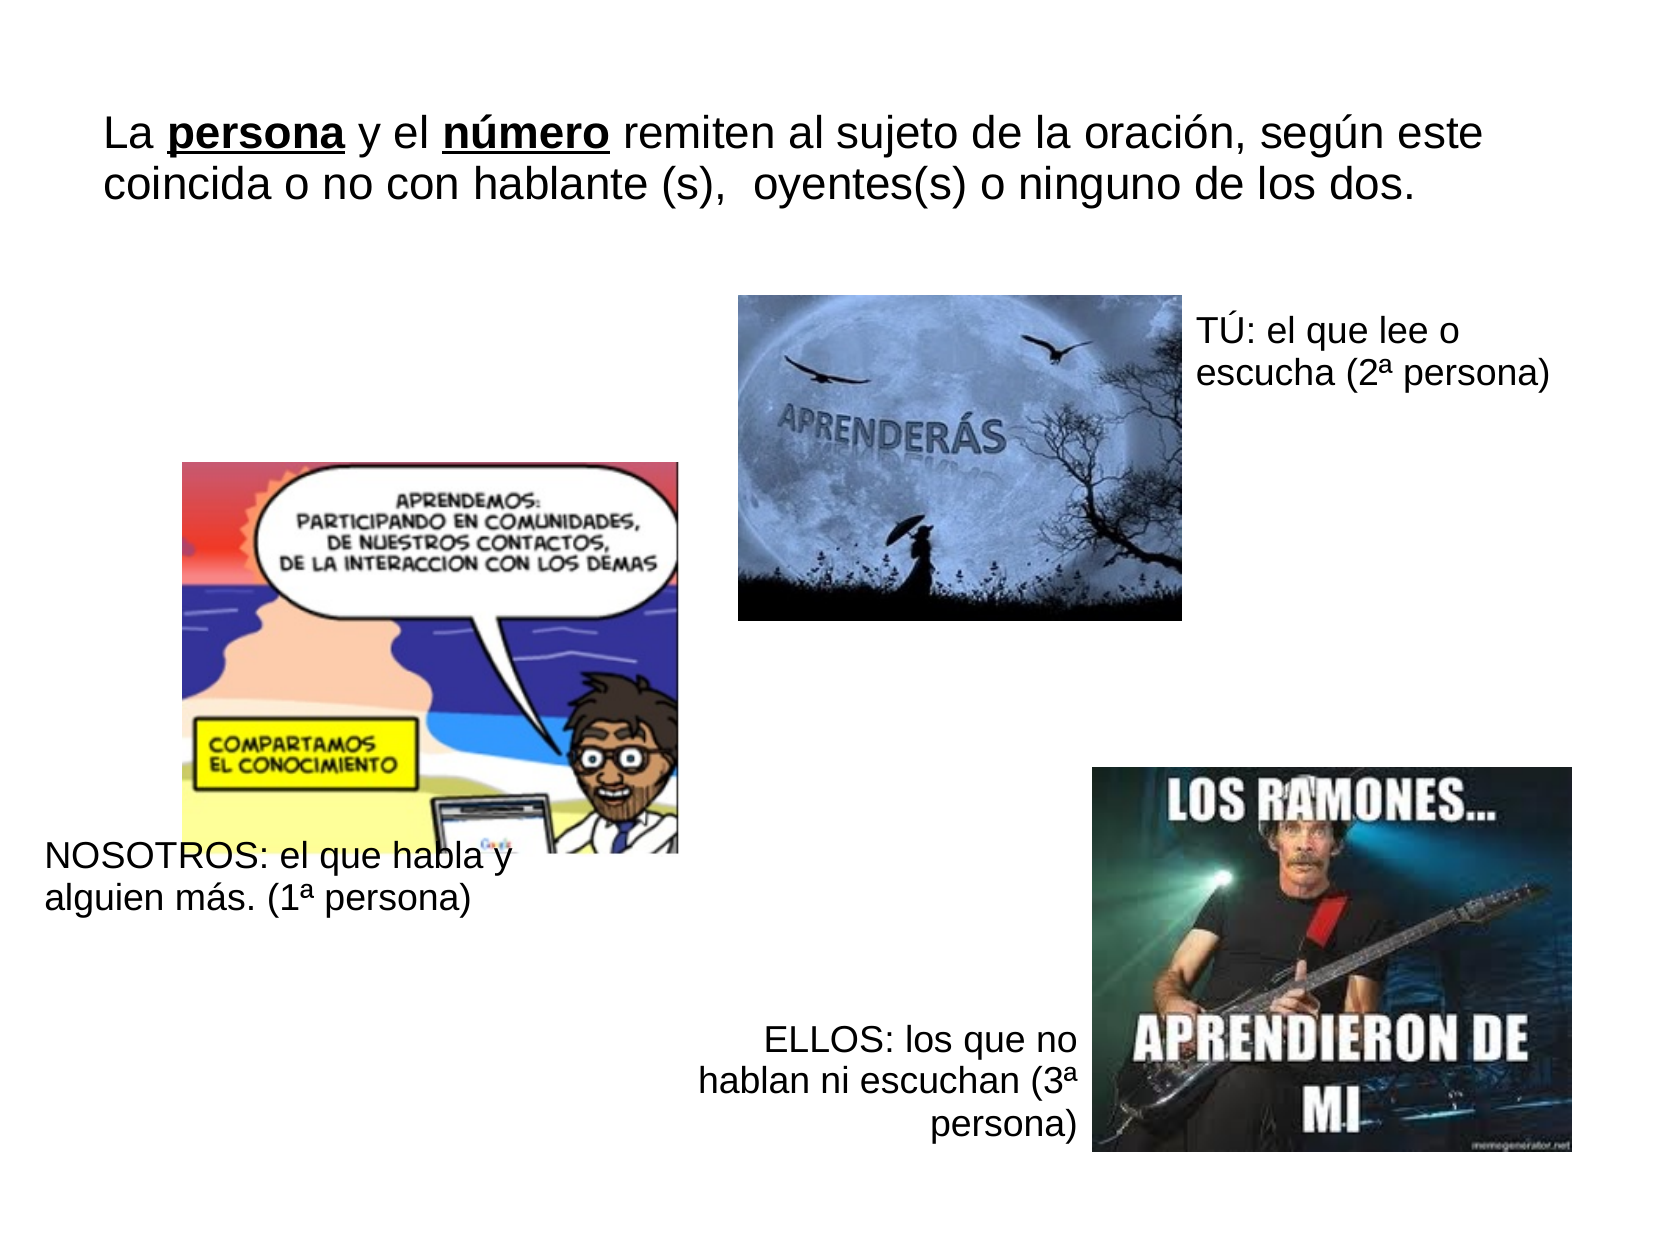

La persona y el número remiten al sujeto de la oración, según este coincida o no con hablante (s), oyentes(s) o ninguno de los dos.
TÚ: el que lee o escucha (2ª persona)
NOSOTROS: el que habla y alguien más. (1ª persona)
ELLOS: los que no hablan ni escuchan (3ª persona)